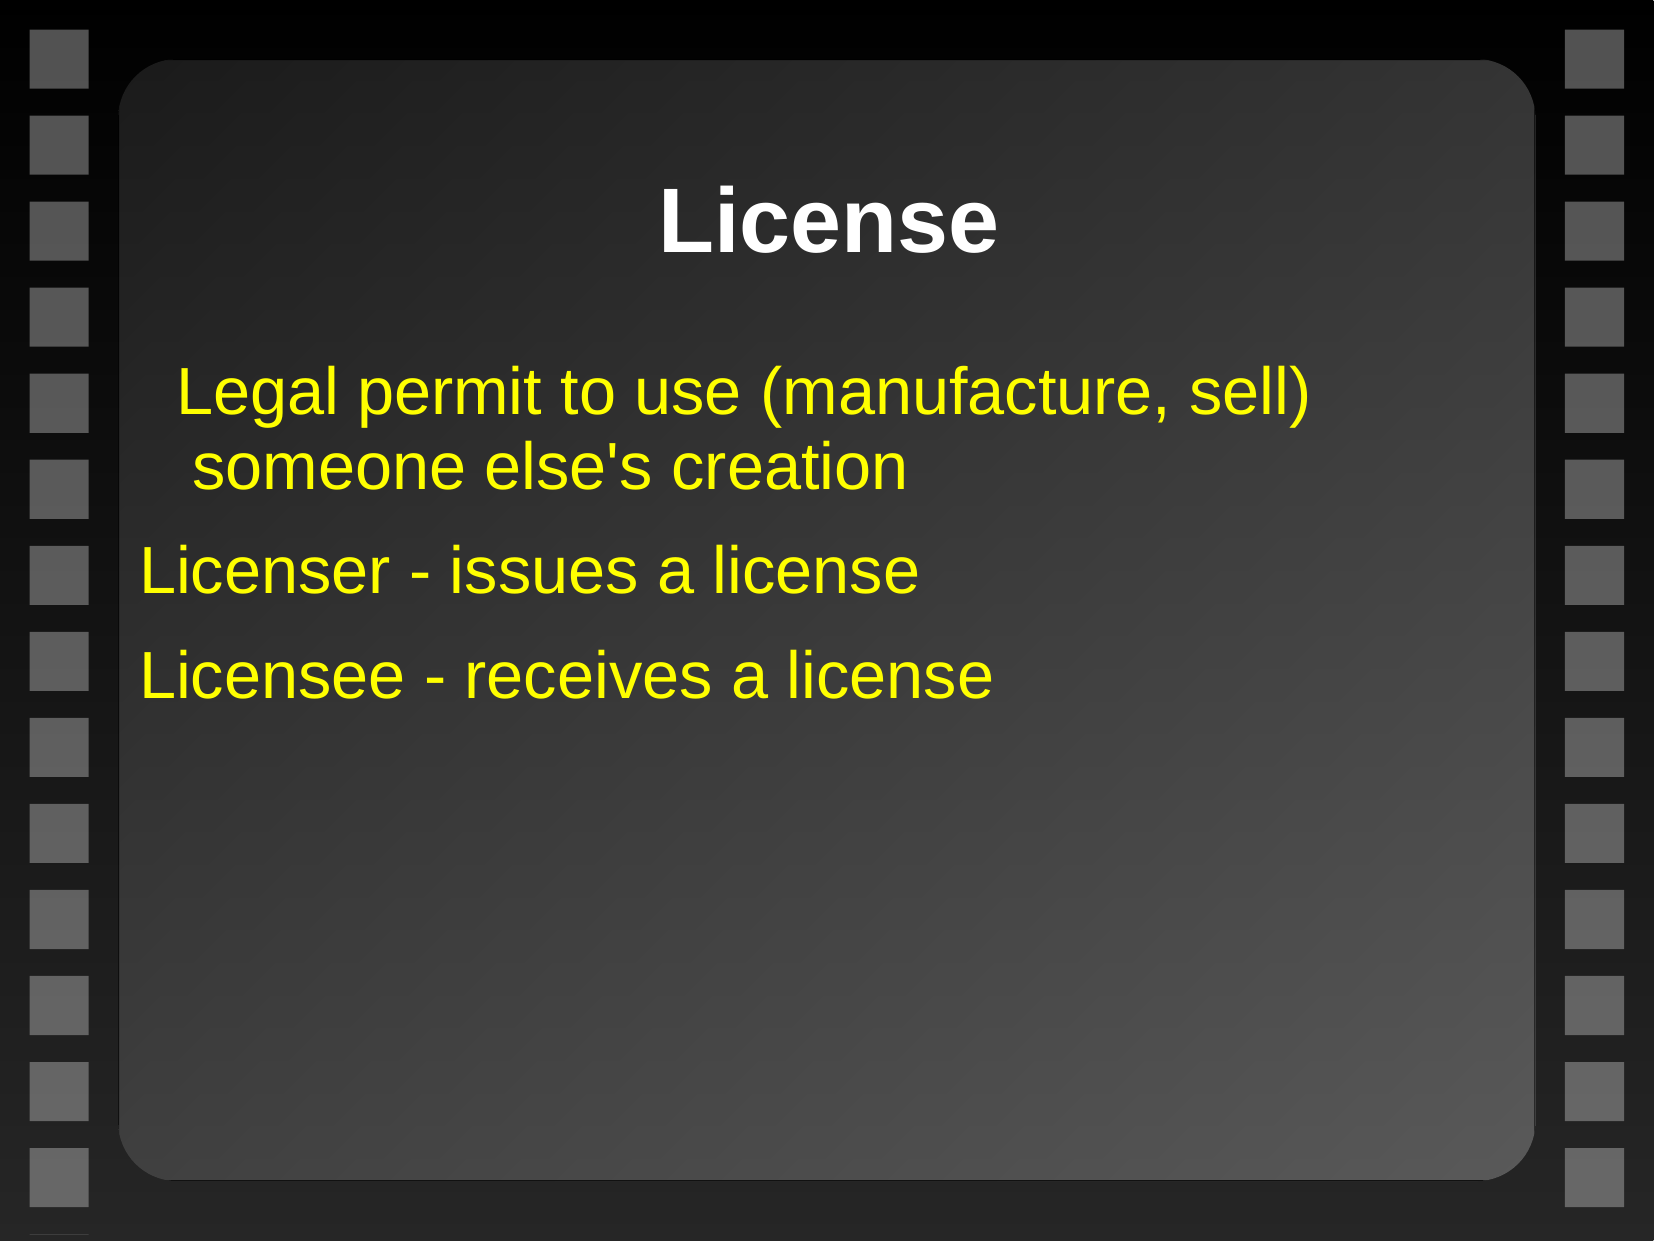

# License
 Legal permit to use (manufacture, sell) someone else's creation
Licenser - issues a license
Licensee - receives a license